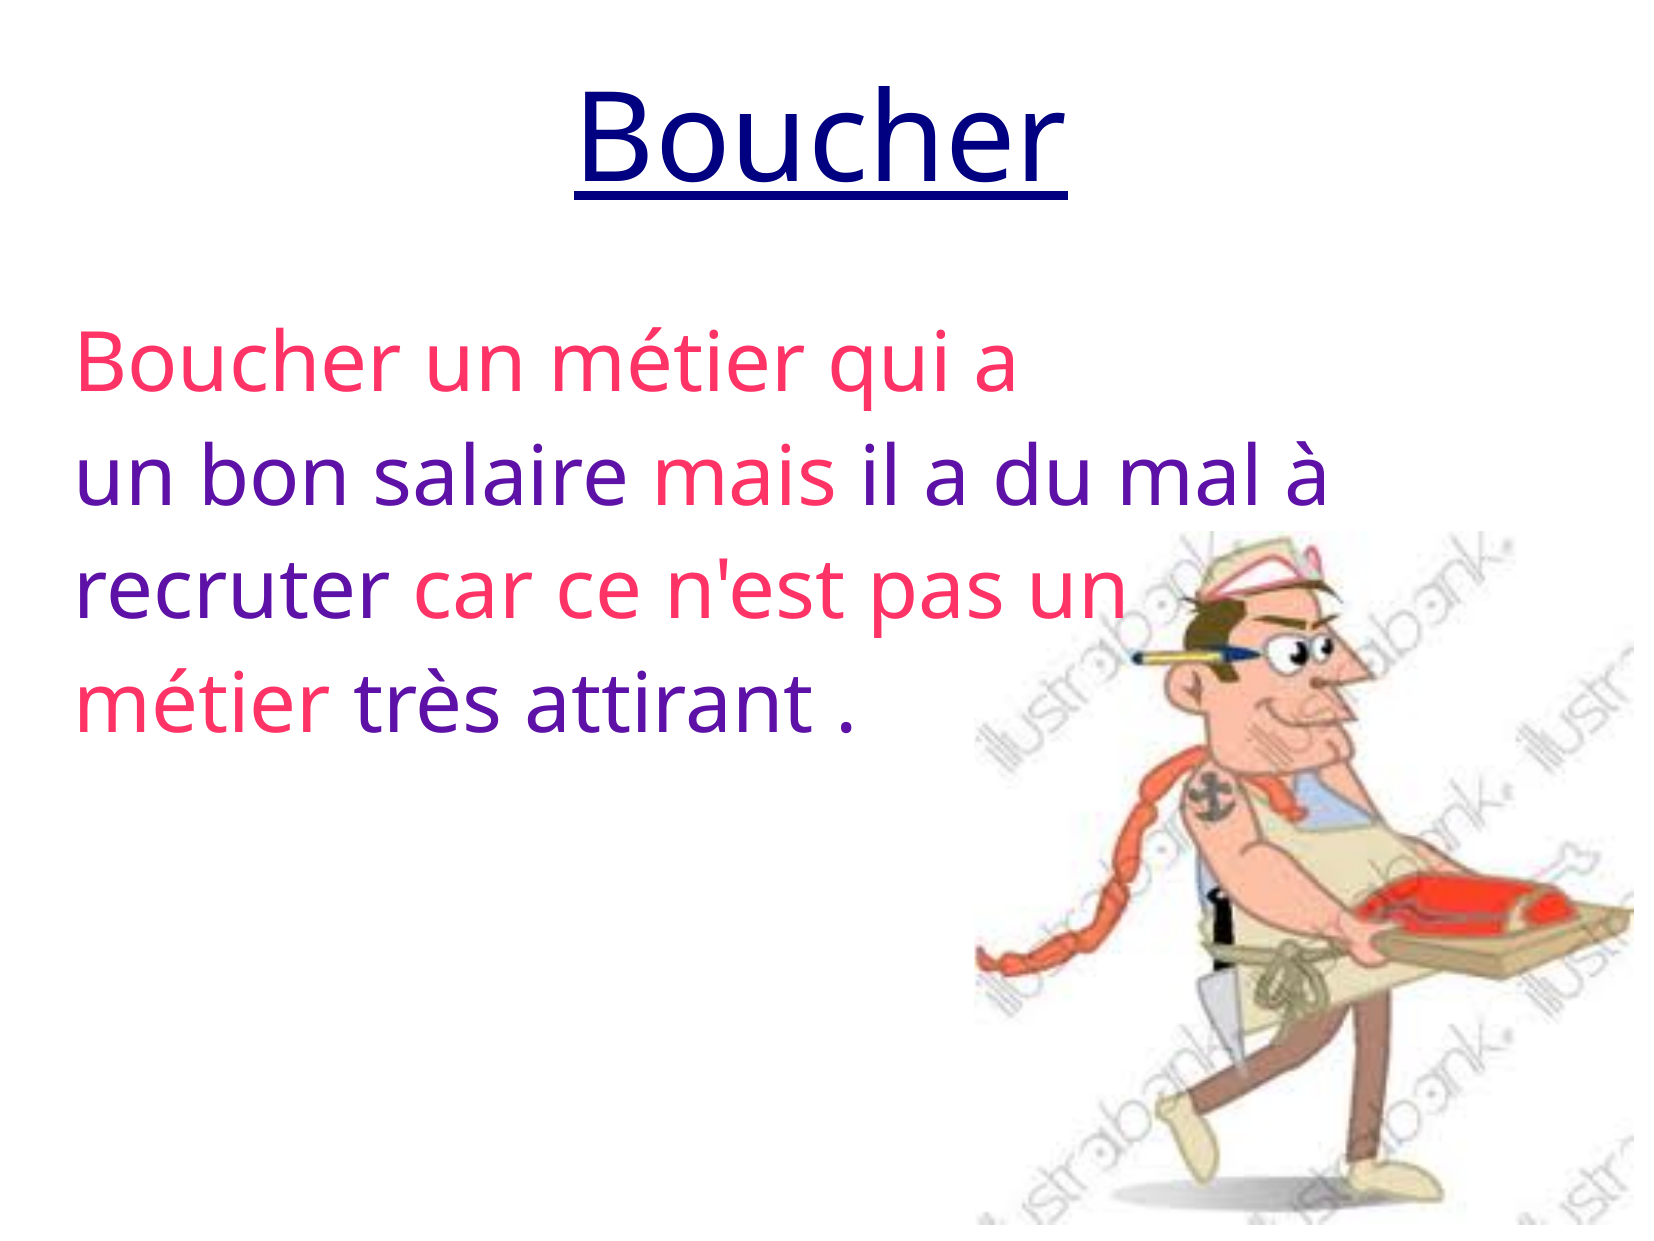

# Boucher
Boucher un métier qui a
un bon salaire mais il a du mal à recruter car ce n'est pas un
métier très attirant .